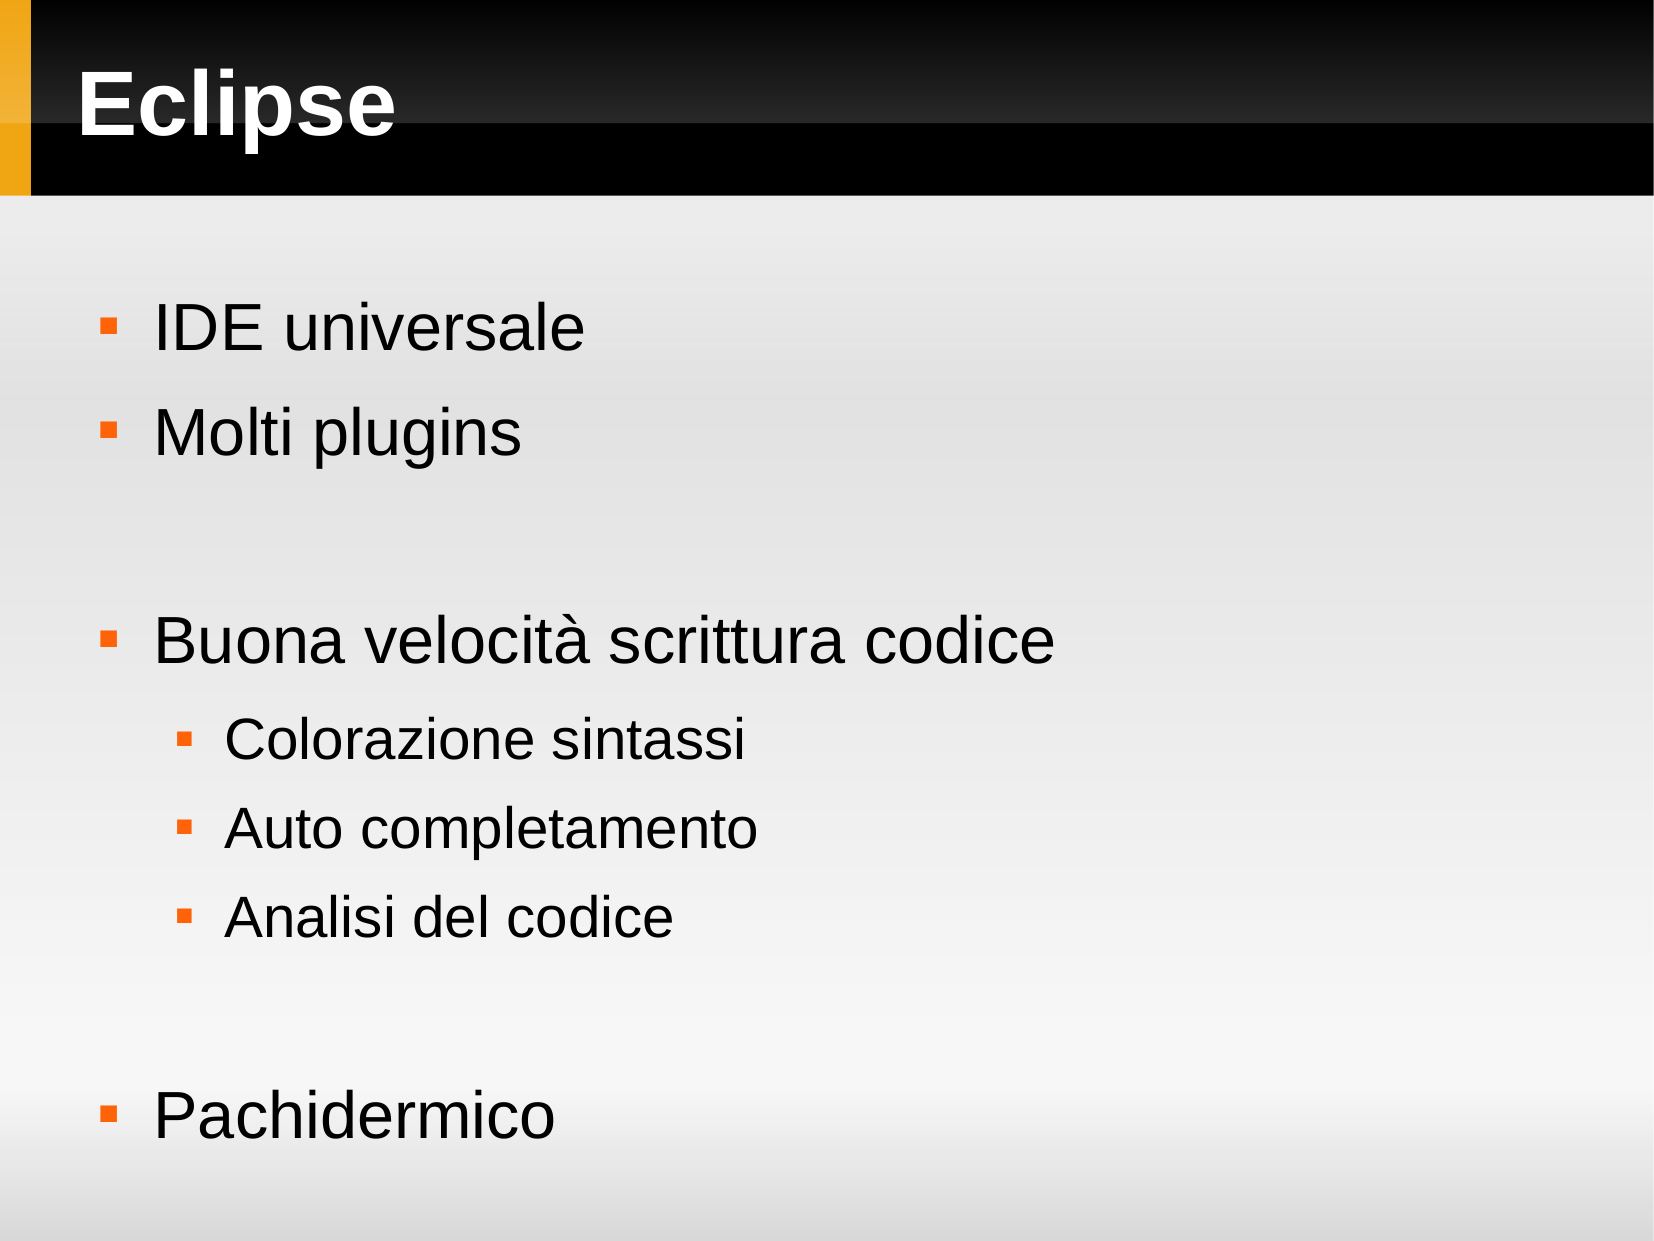

# Eclipse
IDE universale
Molti plugins
Buona velocità scrittura codice
Colorazione sintassi
Auto completamento
Analisi del codice
Pachidermico